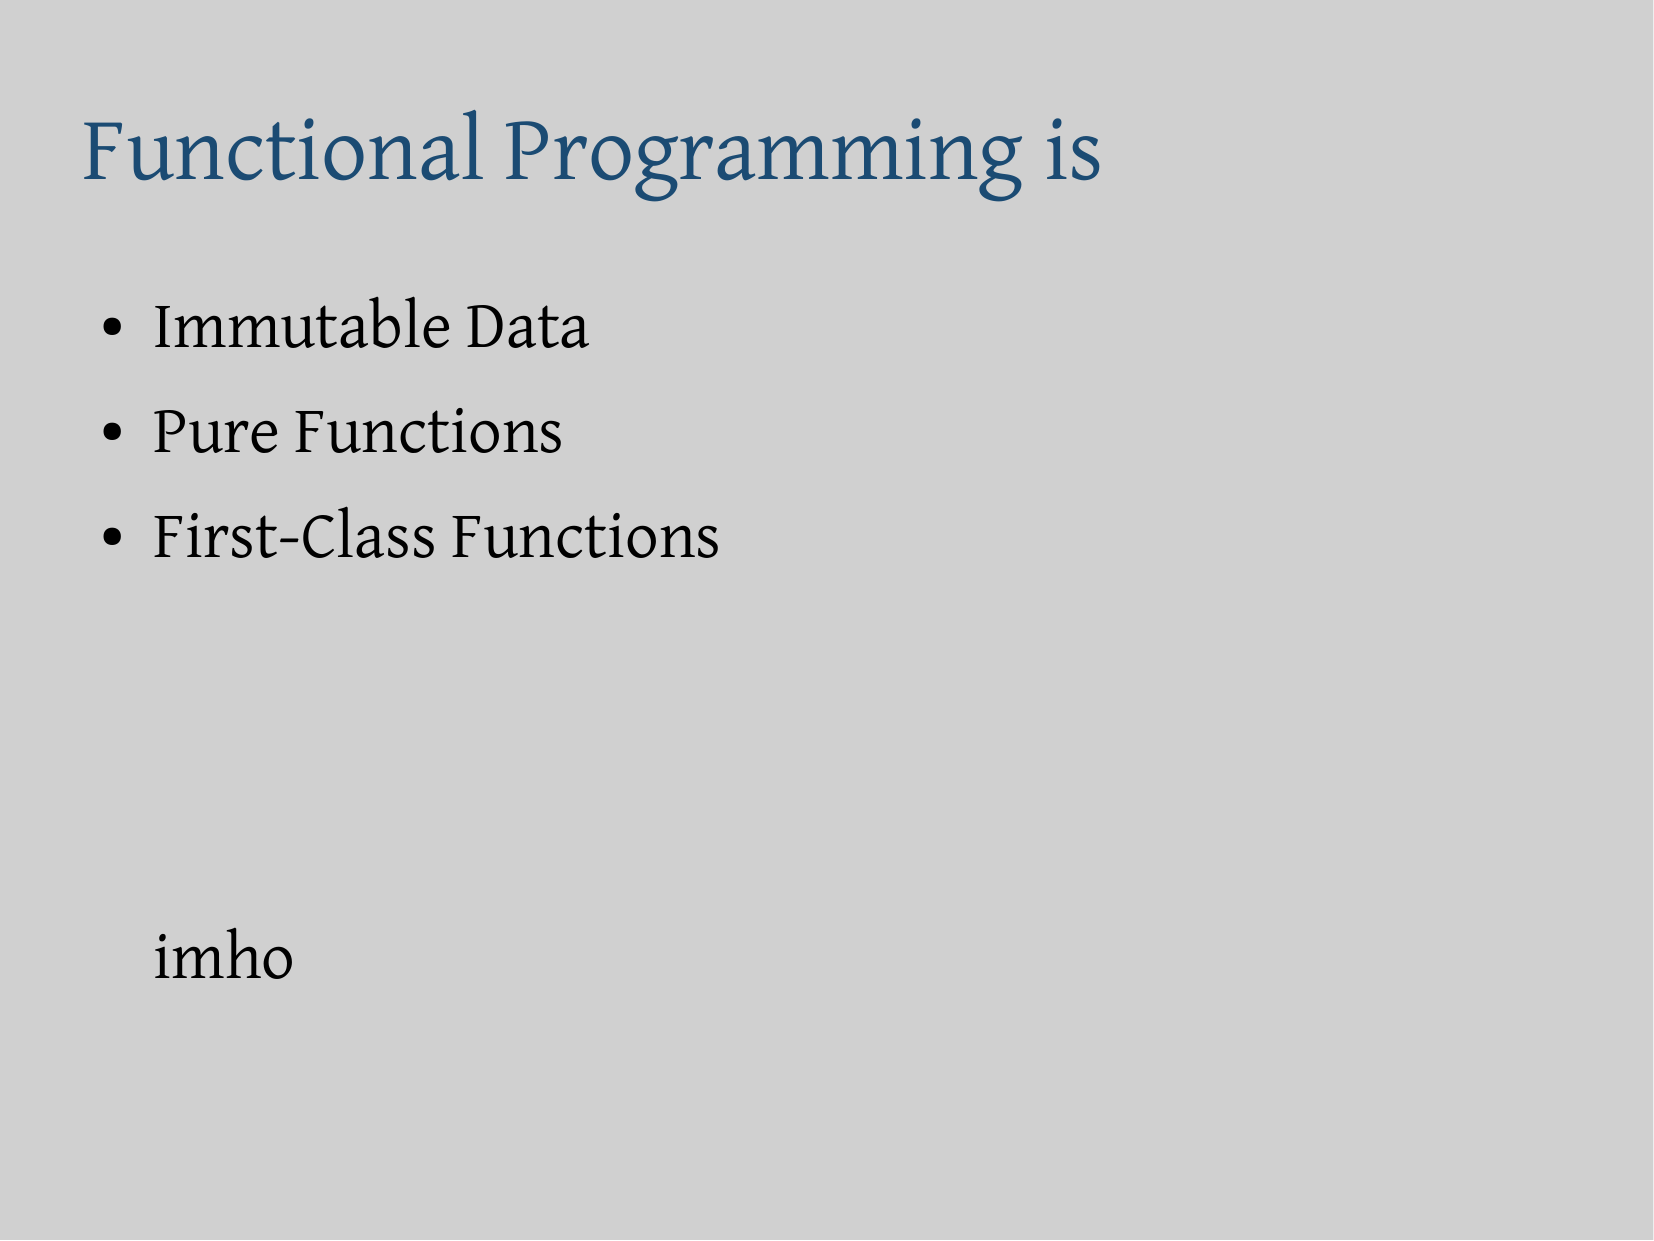

# Functional Programming is
Immutable Data
Pure Functions
First-Class Functions
imho